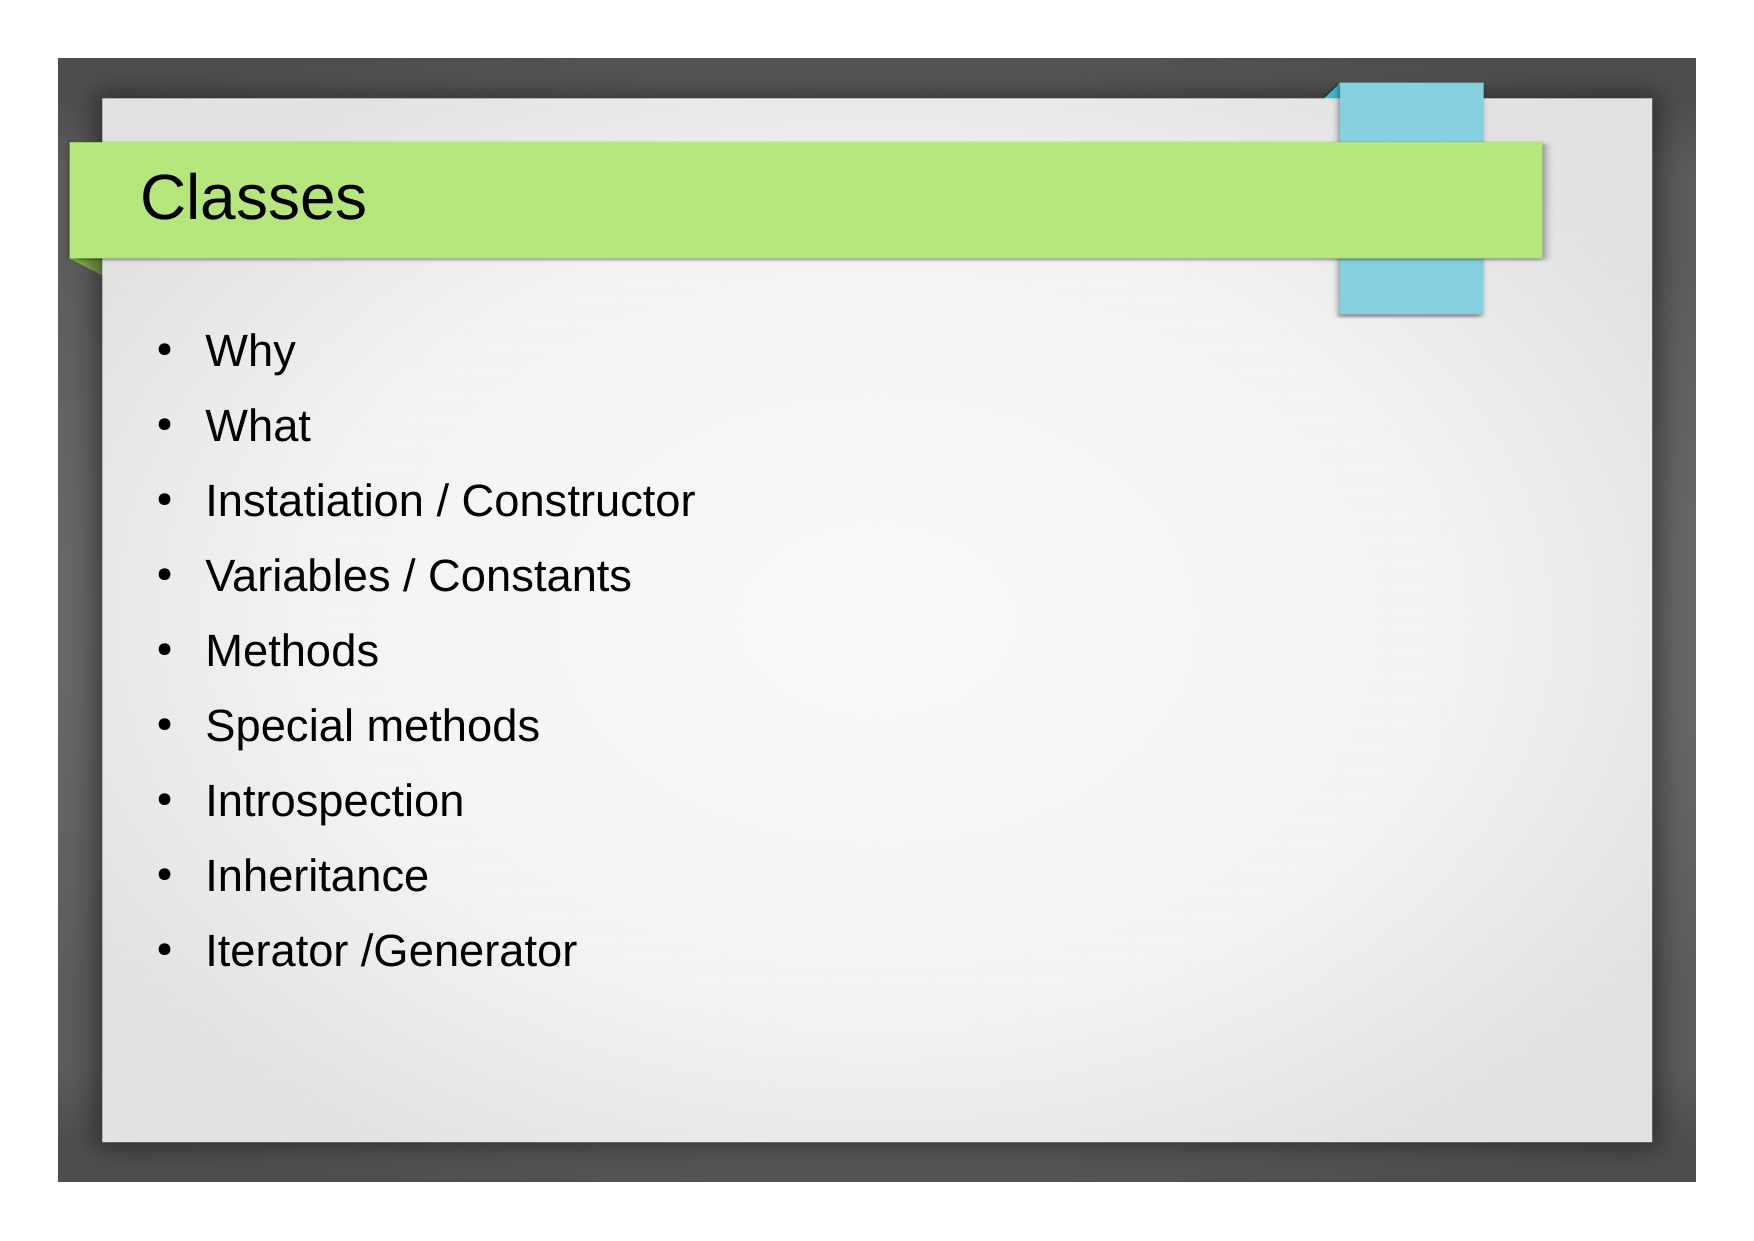

# Classes
Why
What
Instatiation / Constructor
Variables / Constants
Methods
Special methods
Introspection
Inheritance
Iterator /Generator